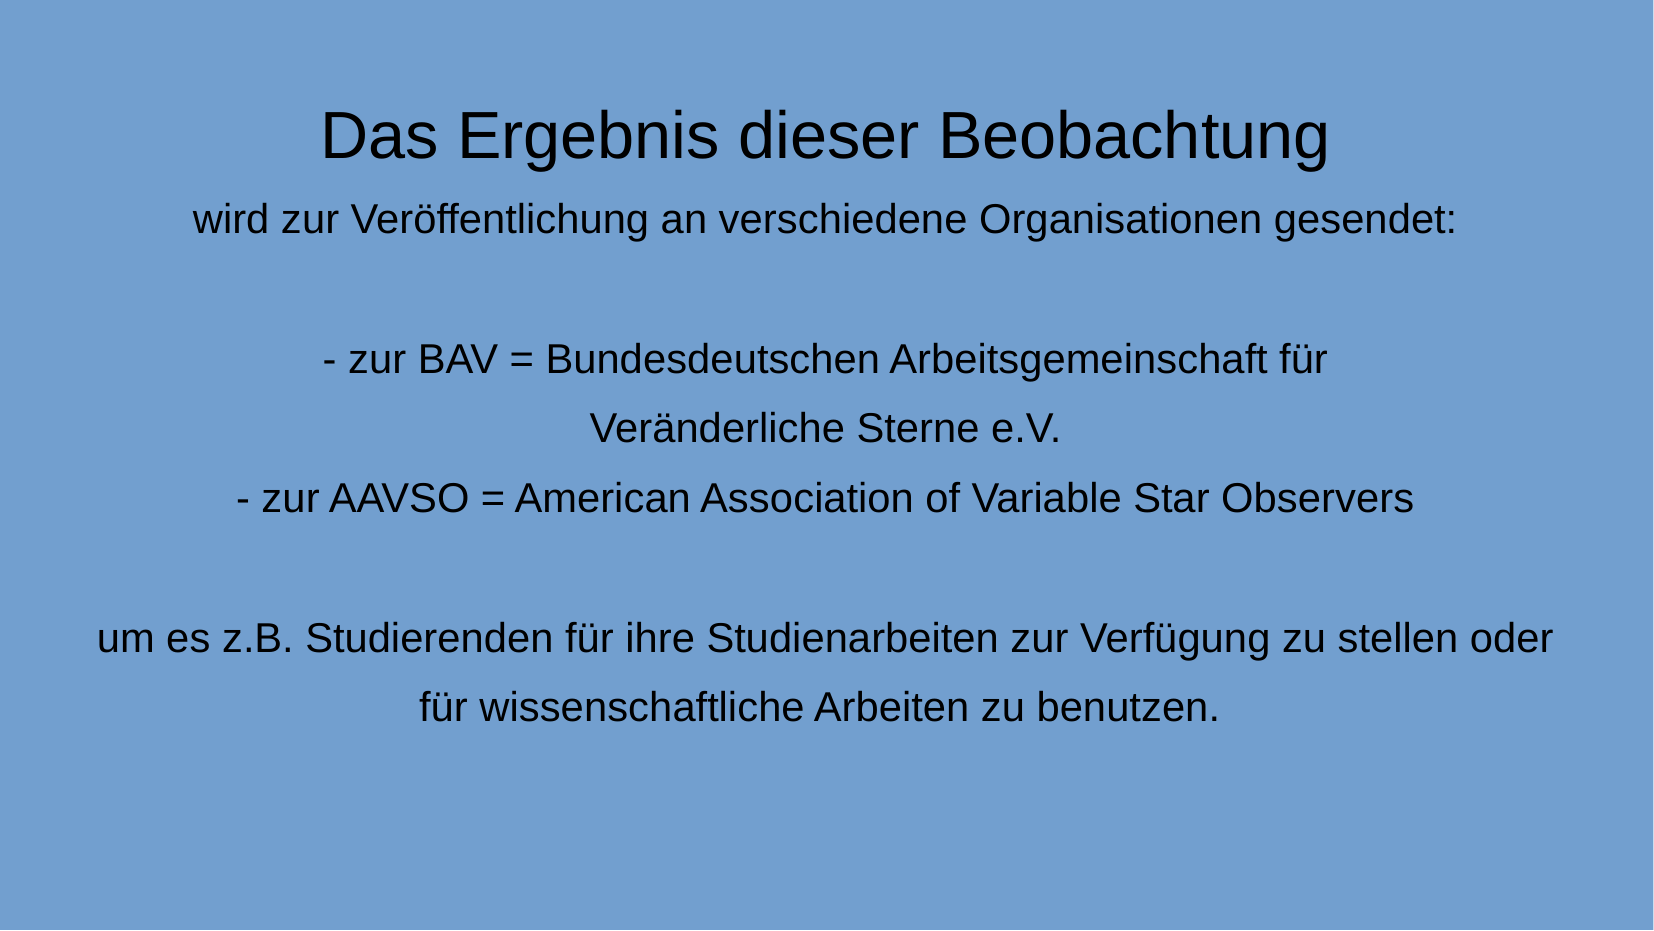

Das Ergebnis dieser Beobachtung
wird zur Veröffentlichung an verschiedene Organisationen gesendet:
- zur BAV = Bundesdeutschen Arbeitsgemeinschaft für
Veränderliche Sterne e.V.
- zur AAVSO = American Association of Variable Star Observers
um es z.B. Studierenden für ihre Studienarbeiten zur Verfügung zu stellen oder
für wissenschaftliche Arbeiten zu benutzen.